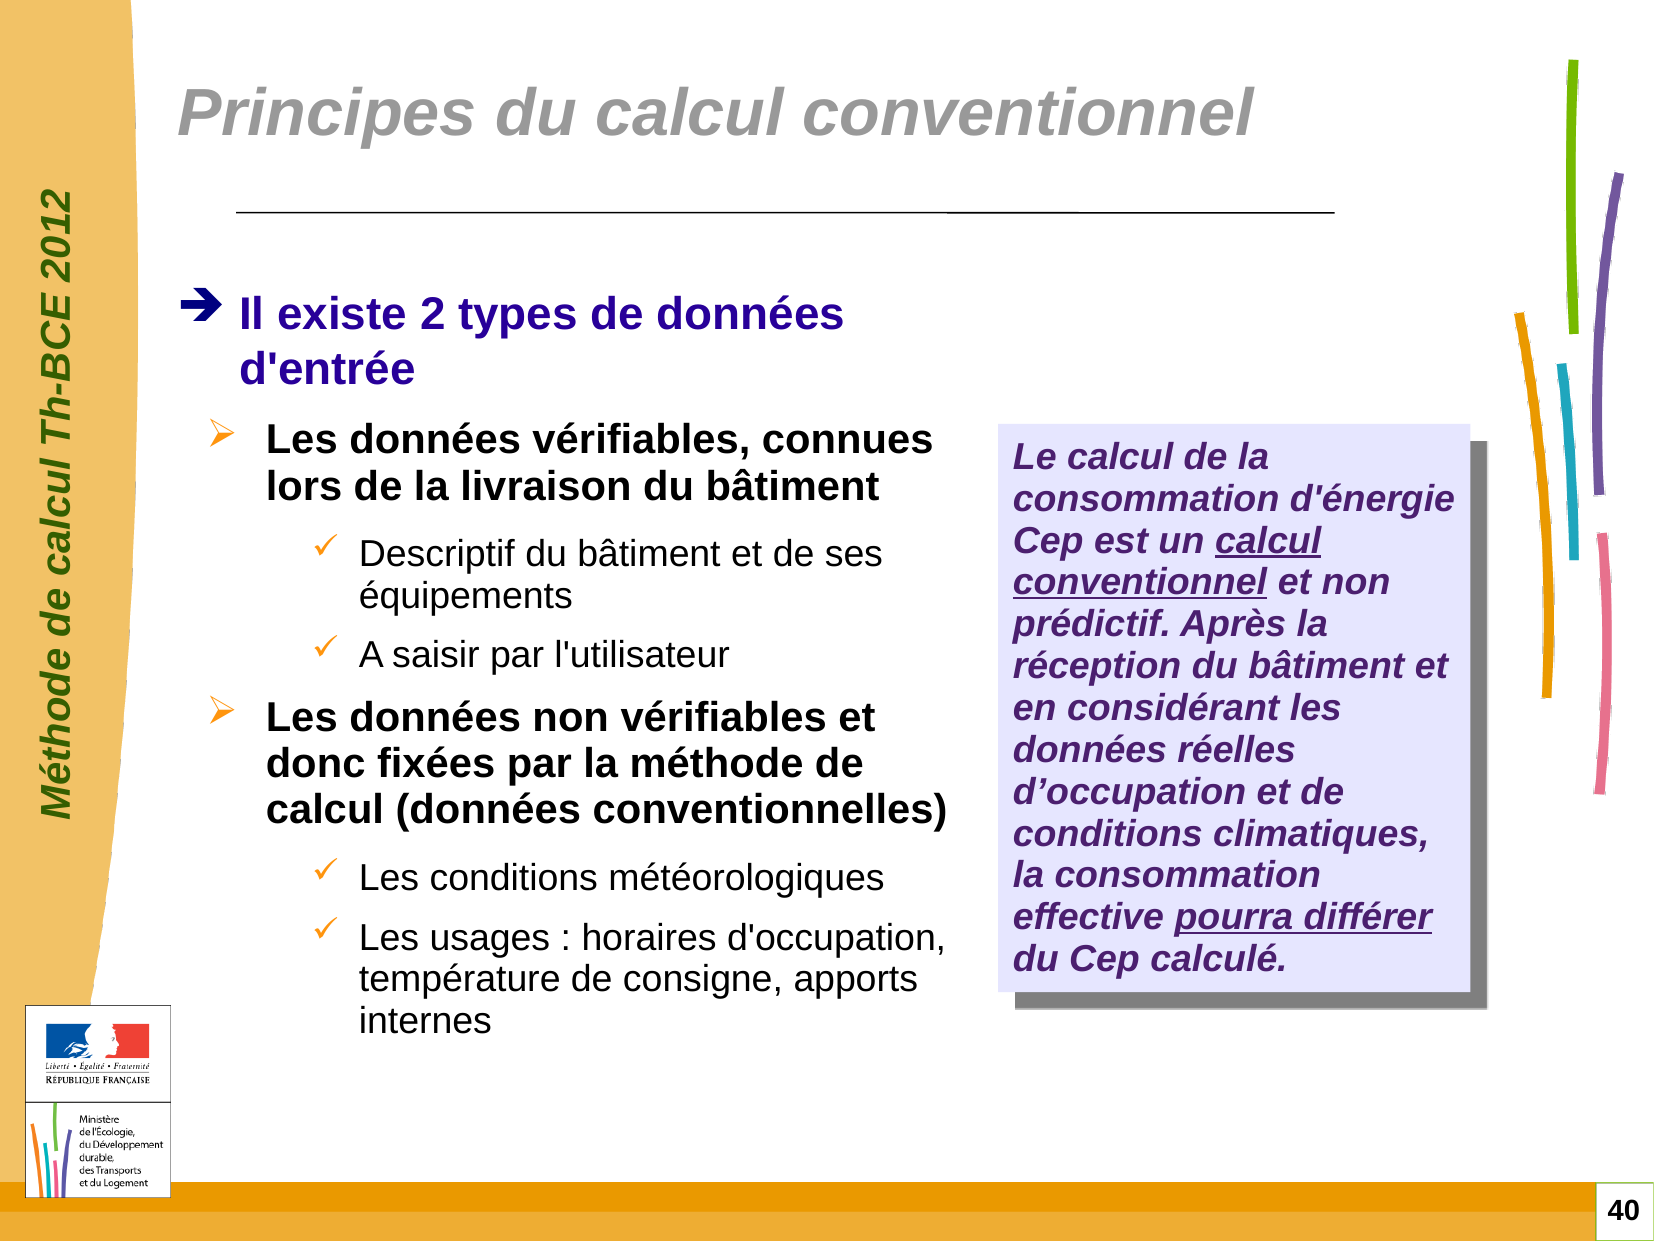

Principes du calcul conventionnel
# Il existe 2 types de données d'entrée
Les données vérifiables, connues lors de la livraison du bâtiment
Descriptif du bâtiment et de ses équipements
A saisir par l'utilisateur
Les données non vérifiables et donc fixées par la méthode de calcul (données conventionnelles)
Les conditions météorologiques
Les usages : horaires d'occupation, température de consigne, apports internes
Le calcul de la consommation d'énergie Cep est un calcul conventionnel et non prédictif. Après la réception du bâtiment et en considérant les données réelles d’occupation et de conditions climatiques, la consommation effective pourra différer du Cep calculé.
Méthode de calcul Th-BCE 2012
40